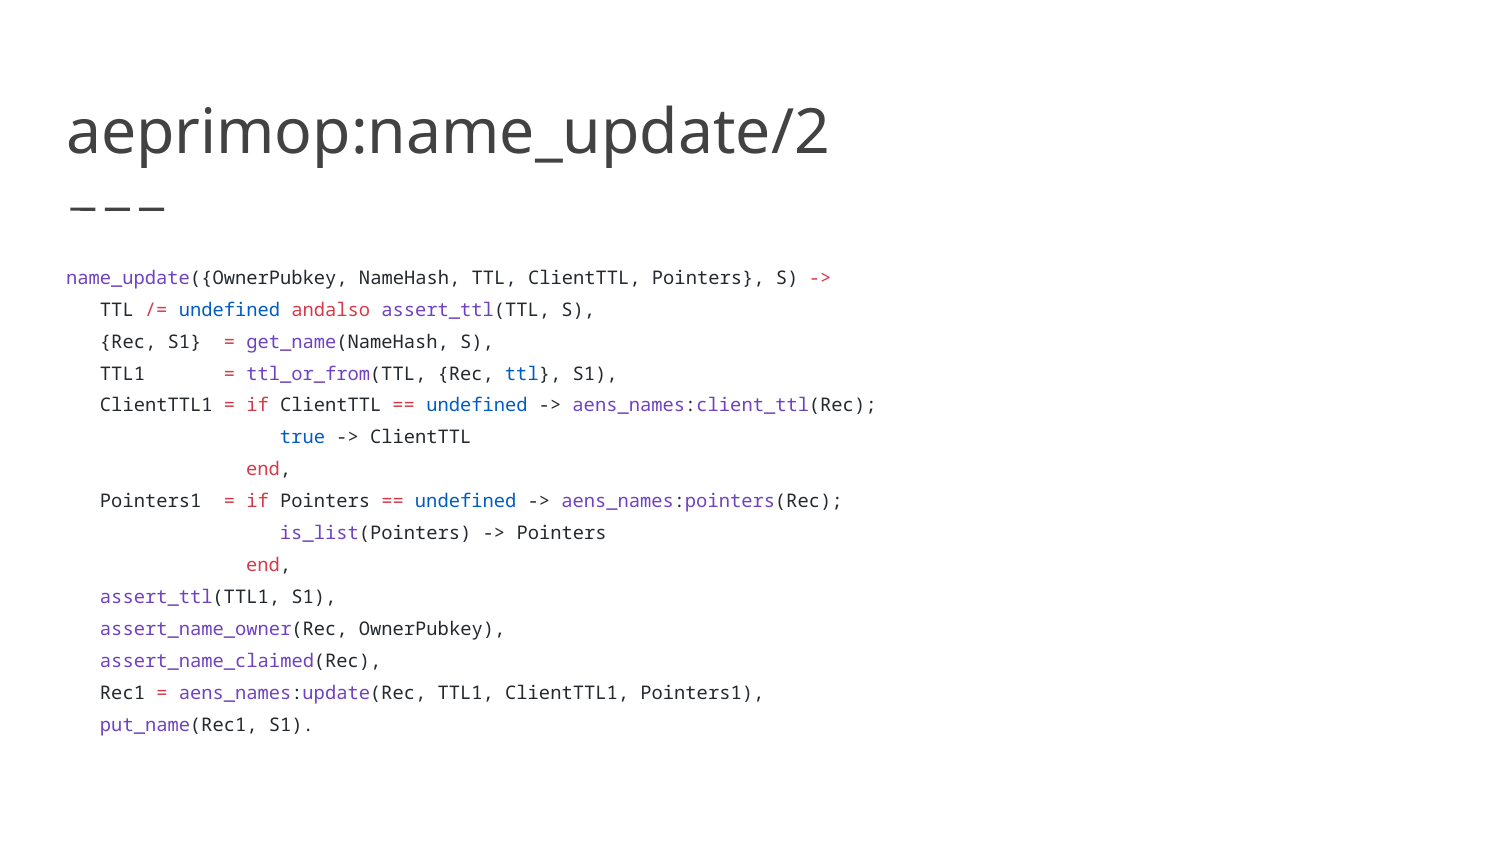

# aeprimop:name_update/2
name_update({OwnerPubkey, NameHash, TTL, ClientTTL, Pointers}, S) ->
 TTL /= undefined andalso assert_ttl(TTL, S),
 {Rec, S1} = get_name(NameHash, S),
 TTL1 = ttl_or_from(TTL, {Rec, ttl}, S1),
 ClientTTL1 = if ClientTTL == undefined -> aens_names:client_ttl(Rec);
 true -> ClientTTL
 end,
 Pointers1 = if Pointers == undefined -> aens_names:pointers(Rec);
 is_list(Pointers) -> Pointers
 end,
 assert_ttl(TTL1, S1),
 assert_name_owner(Rec, OwnerPubkey),
 assert_name_claimed(Rec),
 Rec1 = aens_names:update(Rec, TTL1, ClientTTL1, Pointers1),
 put_name(Rec1, S1).